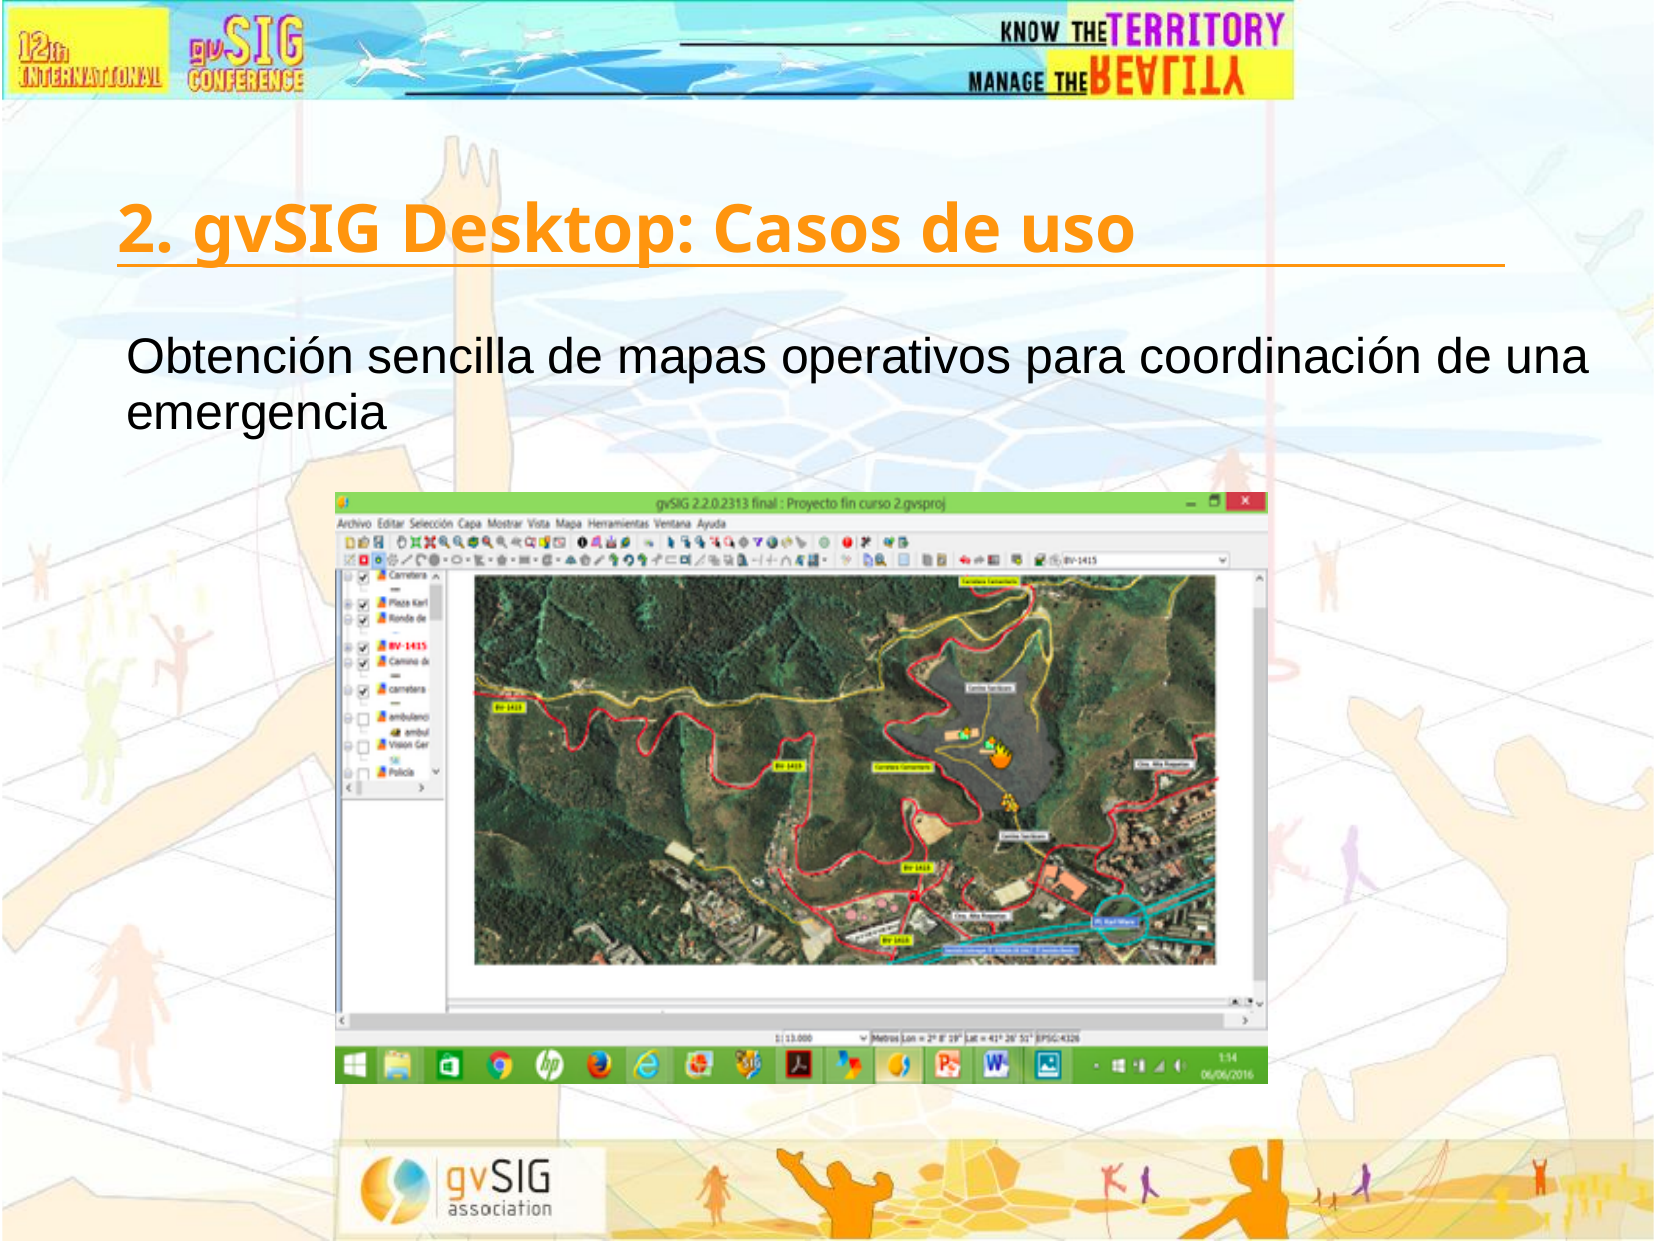

# 2. gvSIG Desktop: Casos de uso
Obtención sencilla de mapas operativos para coordinación de una emergencia